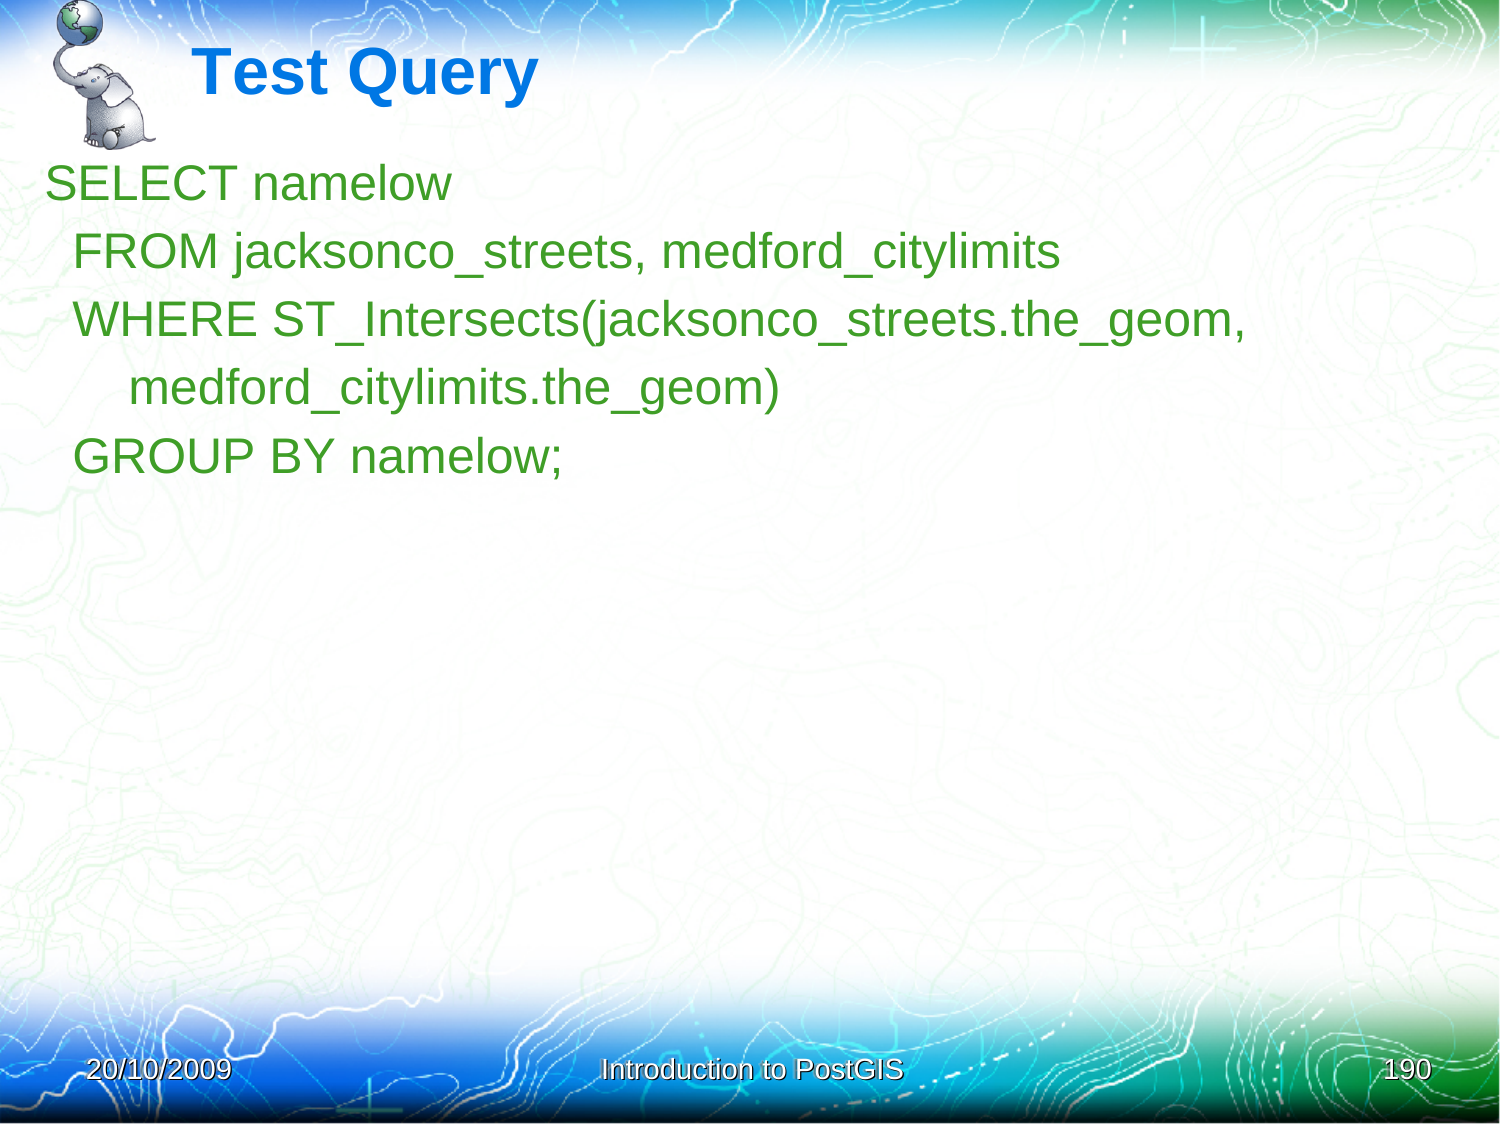

# Test Query
SELECT namelow
 FROM jacksonco_streets, medford_citylimits
 WHERE ST_Intersects(jacksonco_streets.the_geom,
 medford_citylimits.the_geom)
 GROUP BY namelow;
20/10/2009
Introduction to PostGIS
190